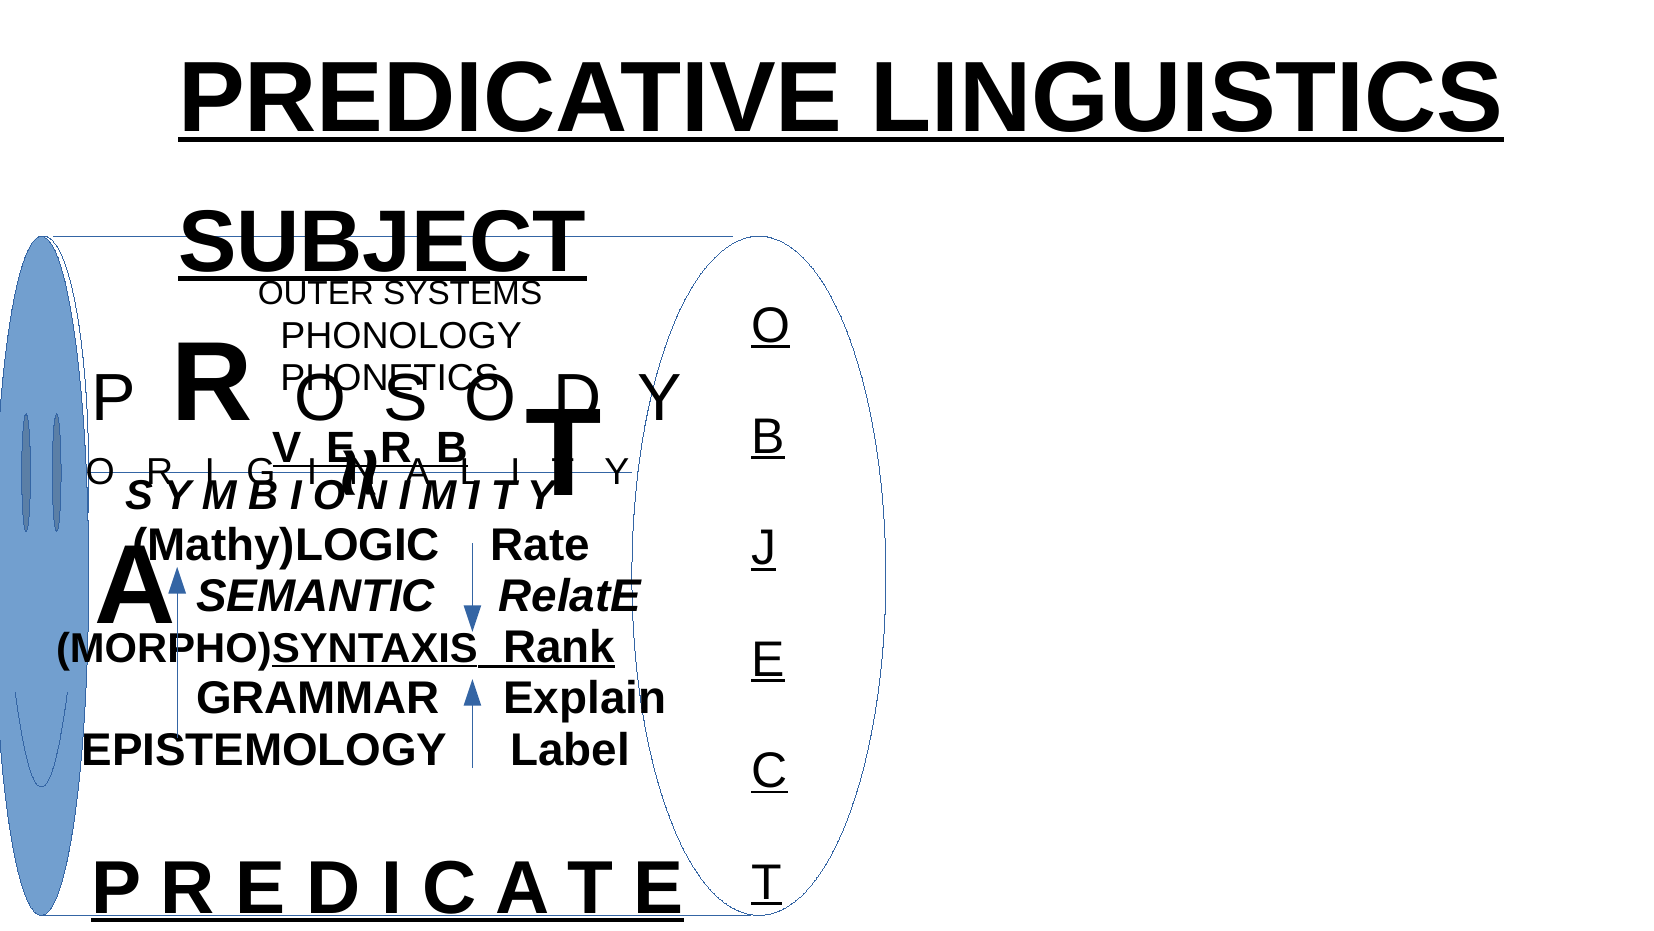

PREDICATIVE LINGUISTICS
 SUBJECT
 T
 A
 OUTER SYSTEMS
P R O S O D Y
O
B
J
E
C
T
PHONOLOGY
PHONETICS
 V E R B
 S Y M B I O N I M I T Y
 (Mathy)LOGIC Rate
 SEMANTIC RelatE
(MORPHO)SYNTAXIS Rank
 GRAMMAR Explain
 EPISTEMOLOGY Label
≈
O R I G I N A L I T Y
P R E D I C A T E